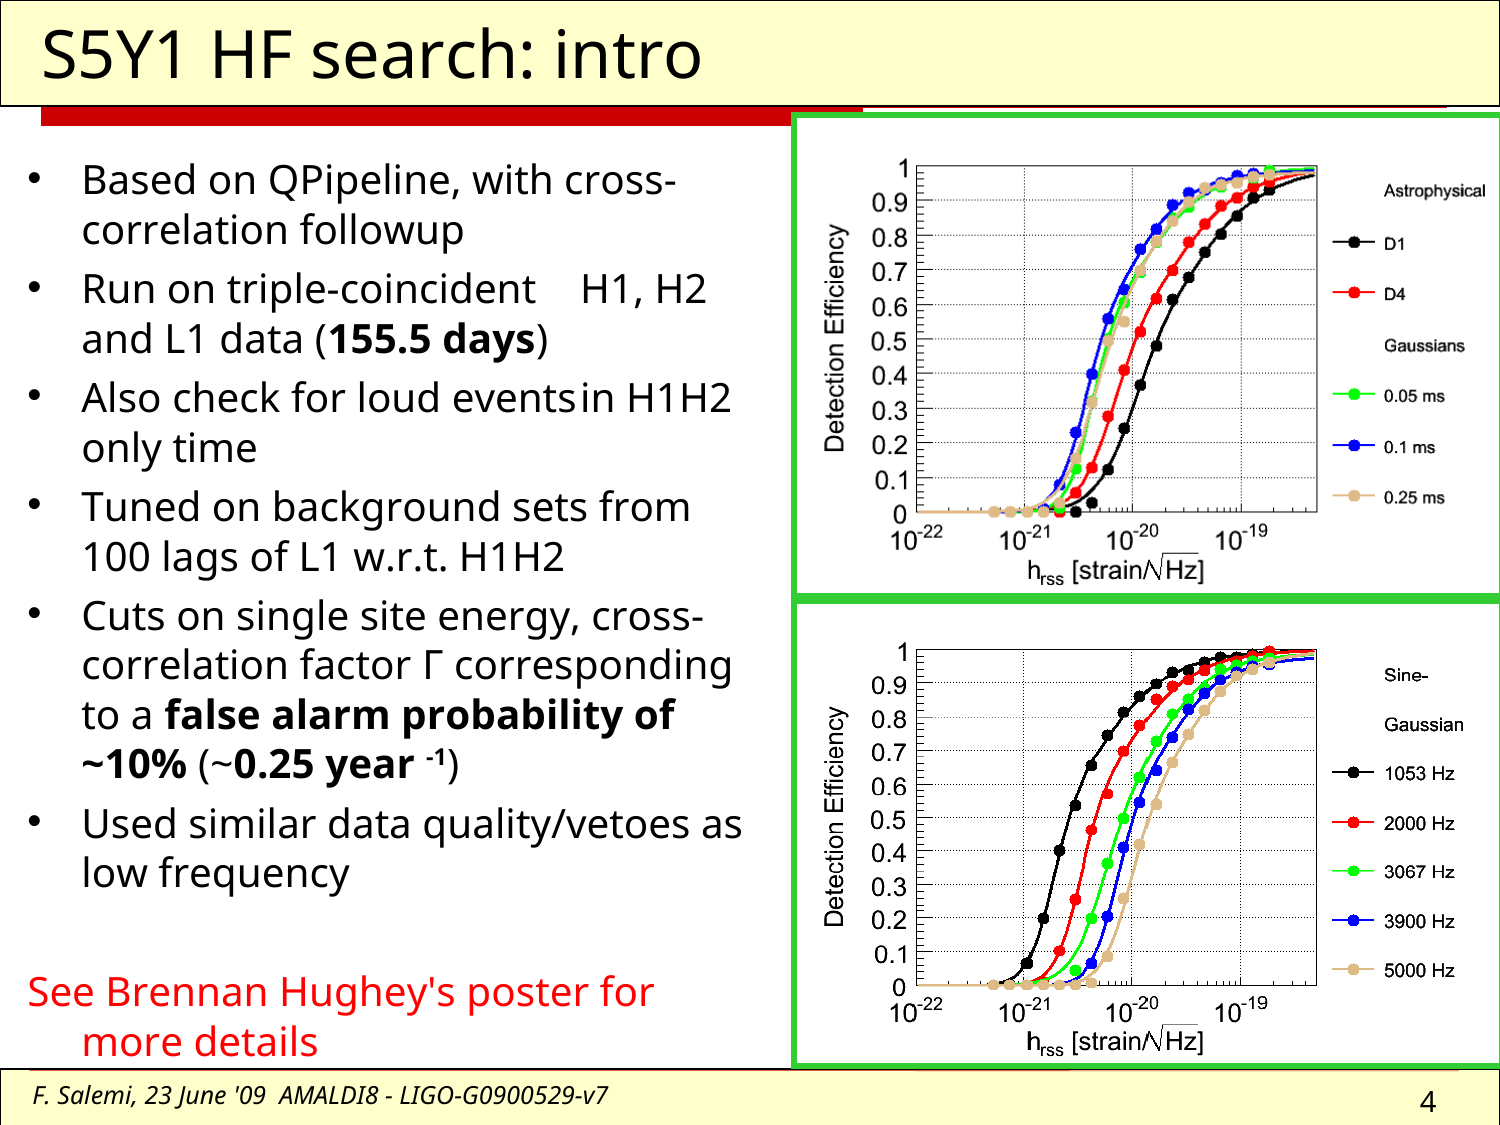

# S5Y1 HF search: intro
Based on QPipeline, with cross-correlation followup
Run on triple-coincident 	H1, H2 and L1 data (155.5 days)
Also check for loud events	in H1H2 only time
Tuned on background sets from 100 lags of L1 w.r.t. H1H2
Cuts on single site energy, cross-correlation factor Γ corresponding to a false alarm probability of ~10% (~0.25 year -1)
Used similar data quality/vetoes as low frequency
See Brennan Hughey's poster for more details
M. Drago, f2f Orsay, Jun 2008
4